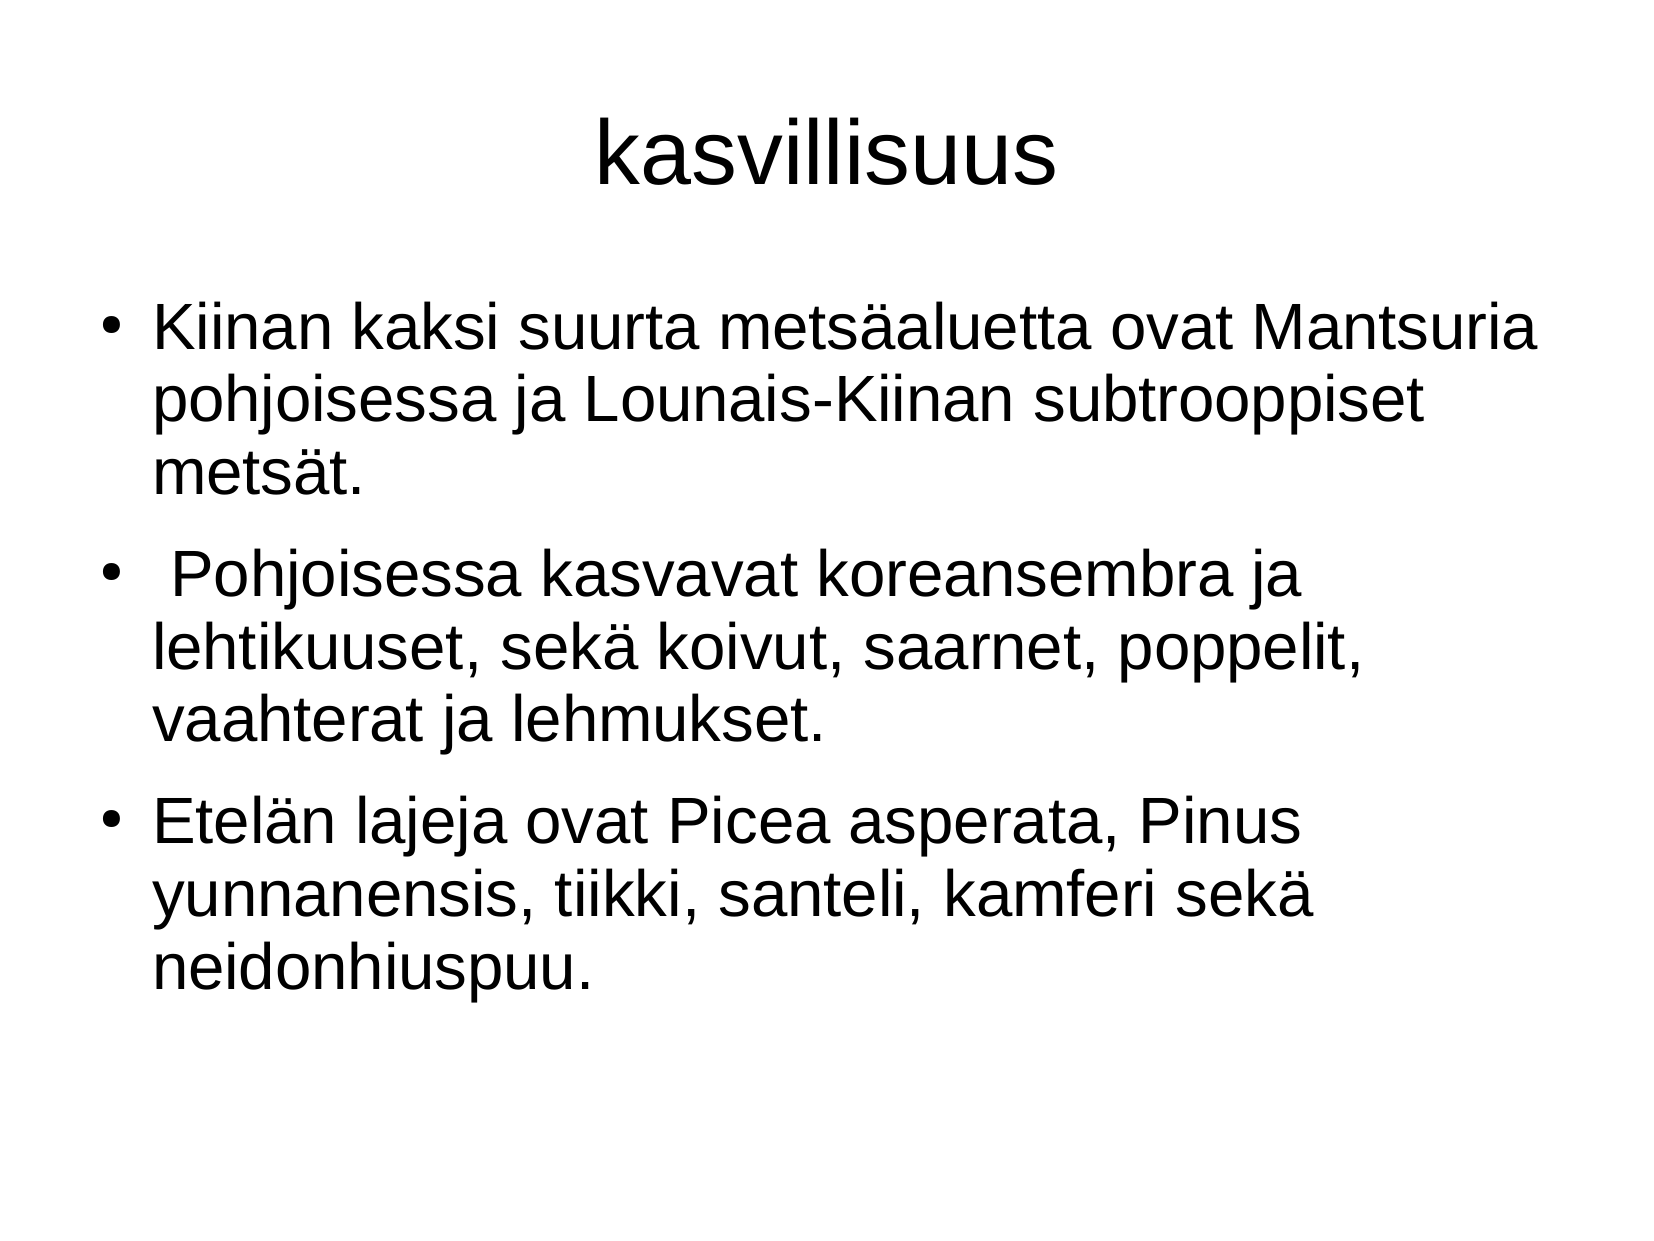

# kasvillisuus
Kiinan kaksi suurta metsäaluetta ovat Mantsuria pohjoisessa ja Lounais-Kiinan subtrooppiset metsät.
 Pohjoisessa kasvavat koreansembra ja lehtikuuset, sekä koivut, saarnet, poppelit, vaahterat ja lehmukset.
Etelän lajeja ovat Picea asperata, Pinus yunnanensis, tiikki, santeli, kamferi sekä neidonhiuspuu.